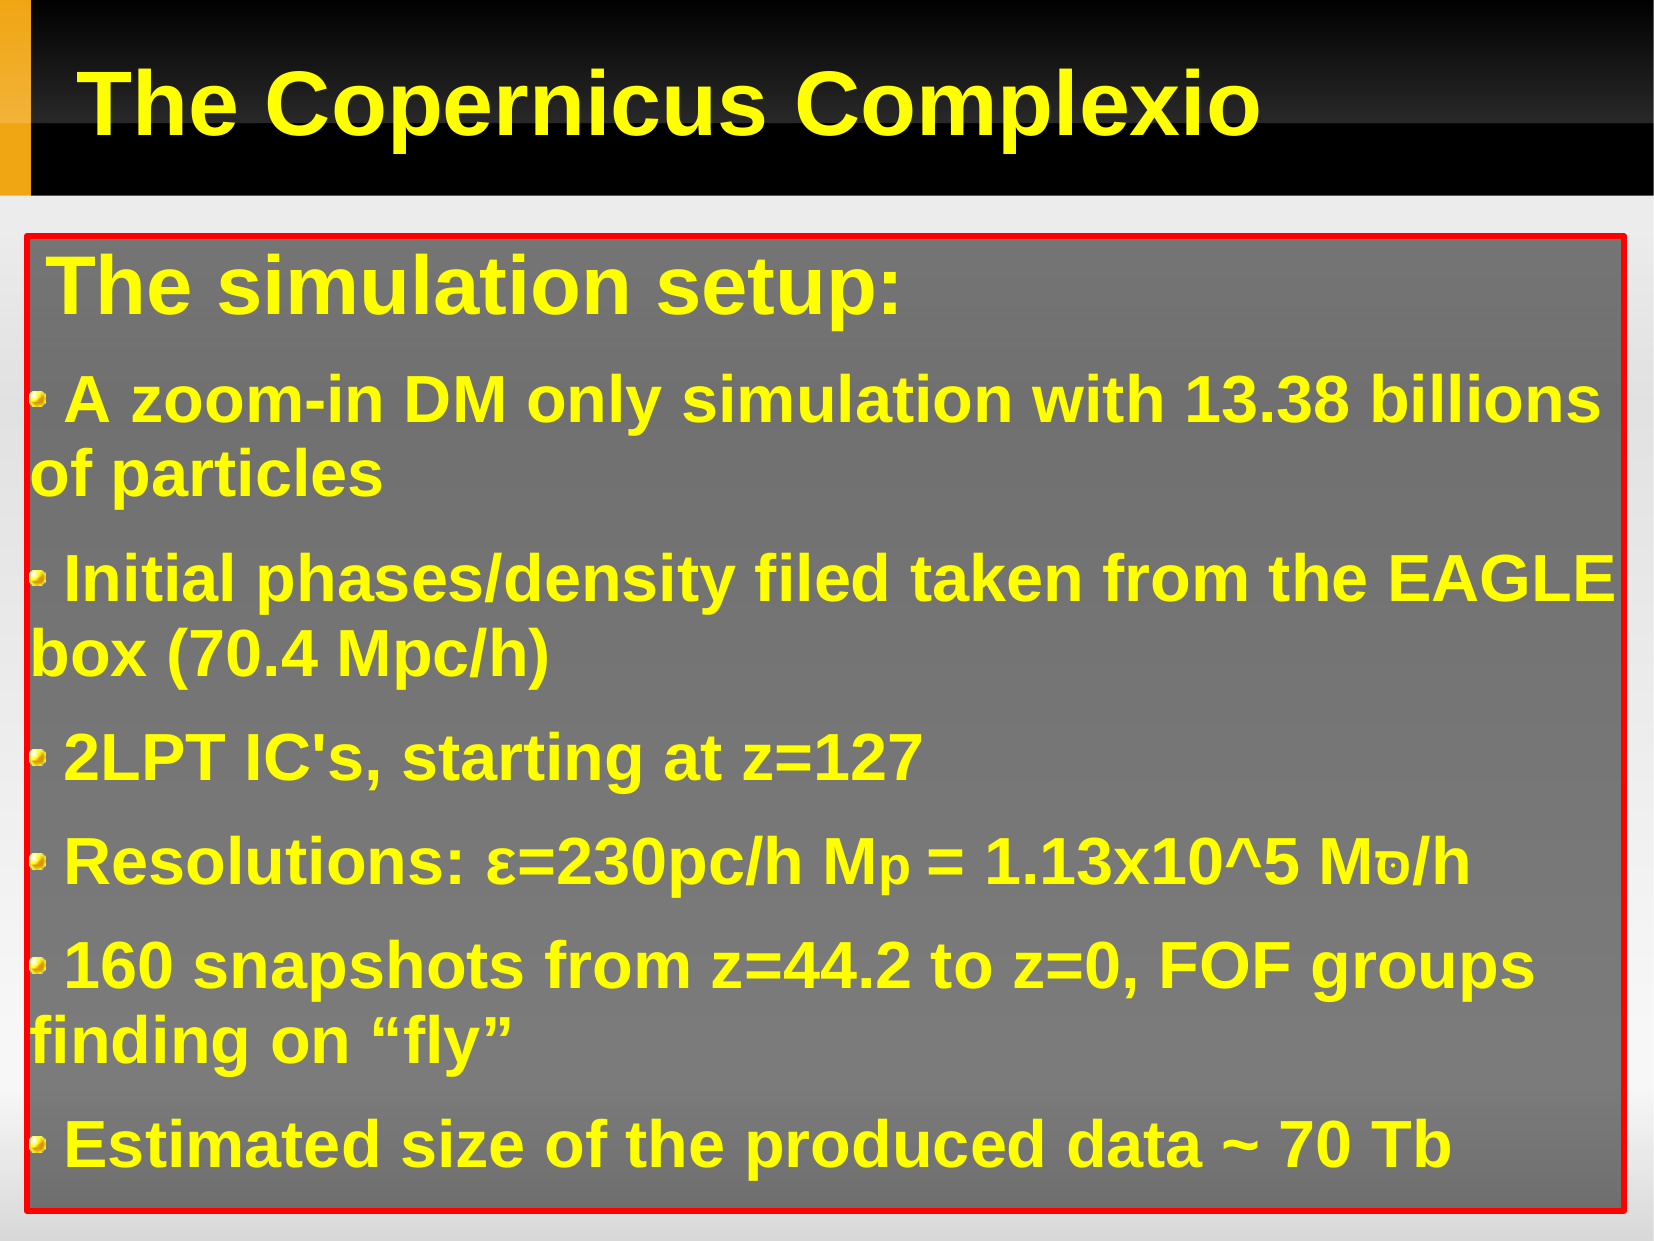

# The Copernicus Complexio
The simulation setup:
 A zoom-in DM only simulation with 13.38 billions of particles
 Initial phases/density filed taken from the EAGLE box (70.4 Mpc/h)
 2LPT IC's, starting at z=127
 Resolutions: ε=230pc/h Mp = 1.13x10^5 Mסּ/h
 160 snapshots from z=44.2 to z=0, FOF groups finding on “fly”
 Estimated size of the produced data ~ 70 Tb